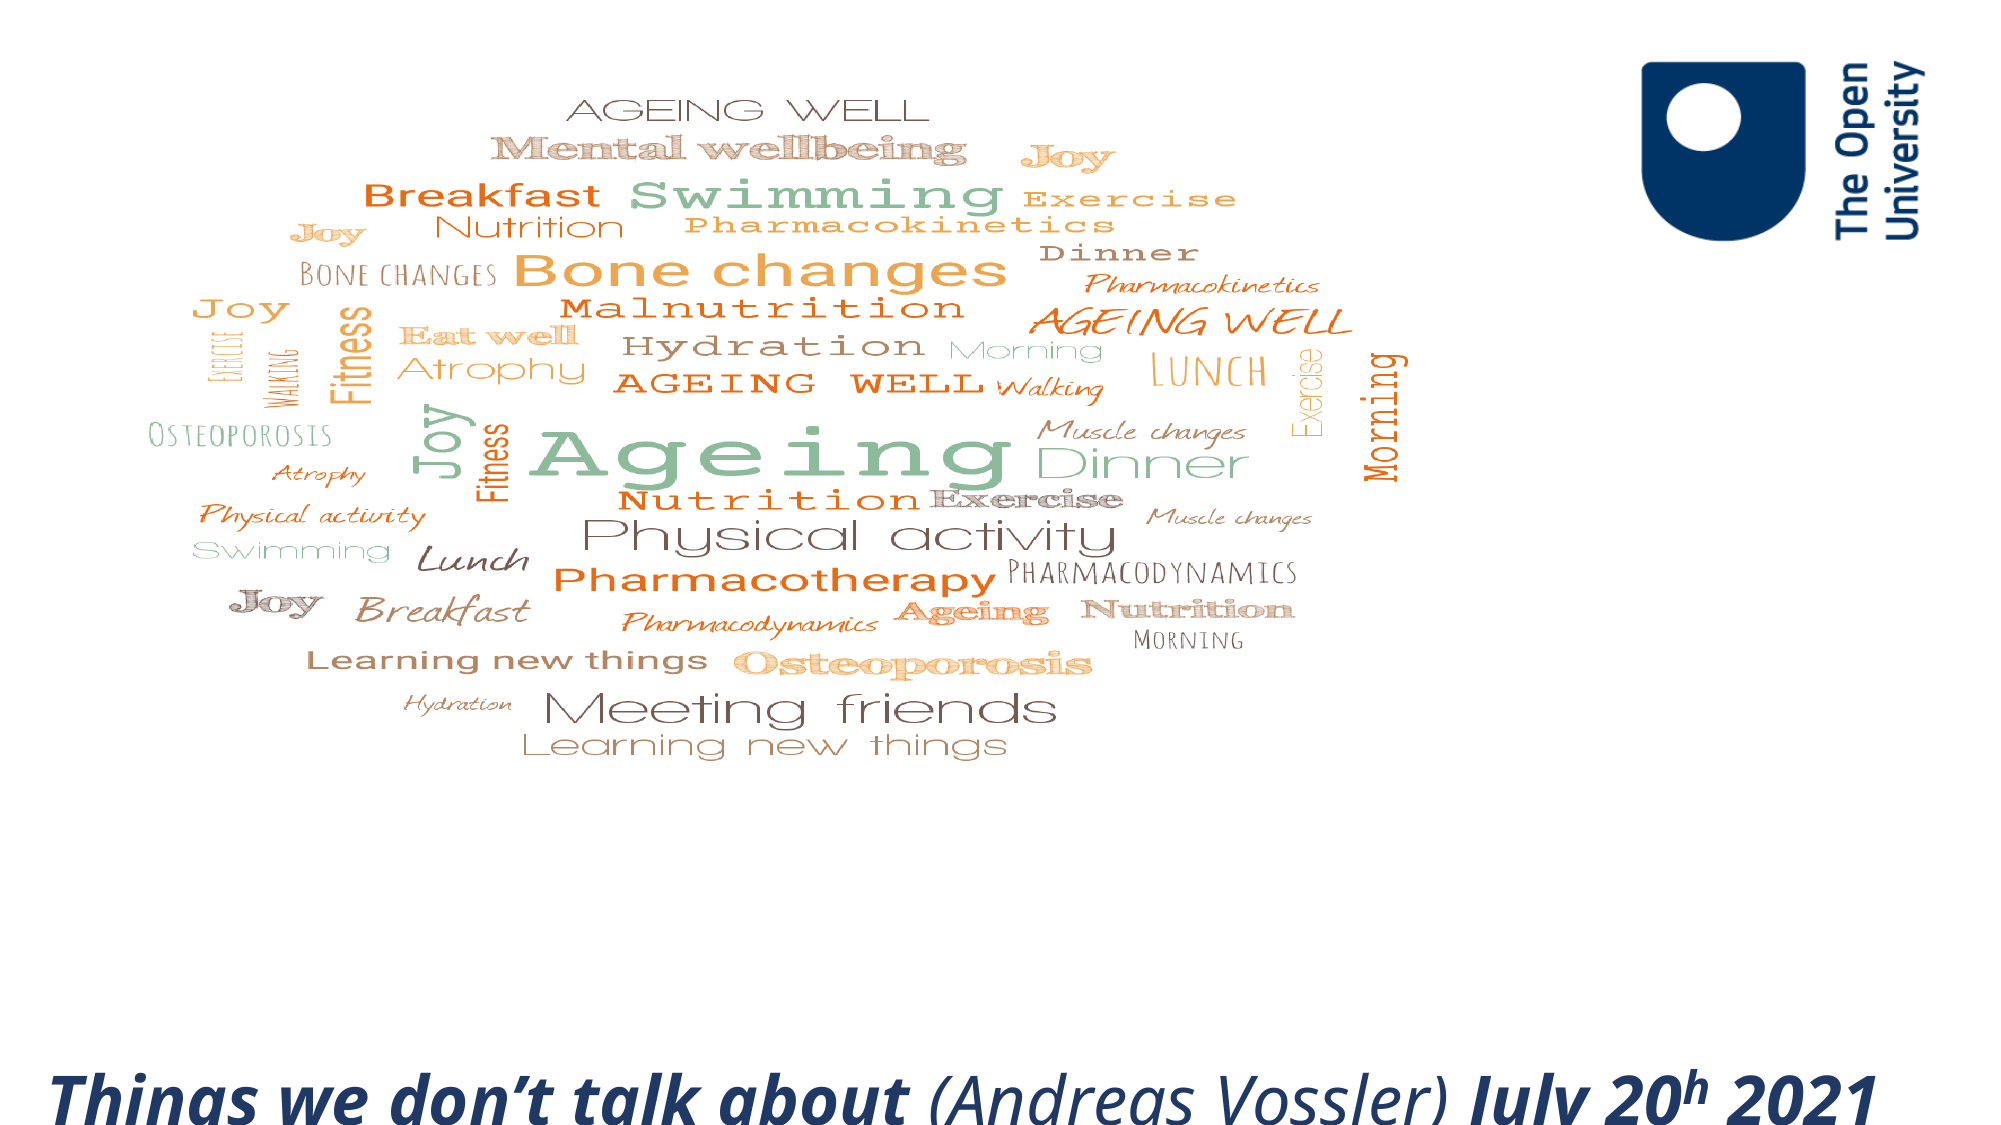

# Things we don’t talk about (Andreas Vossler) July 20h 2021